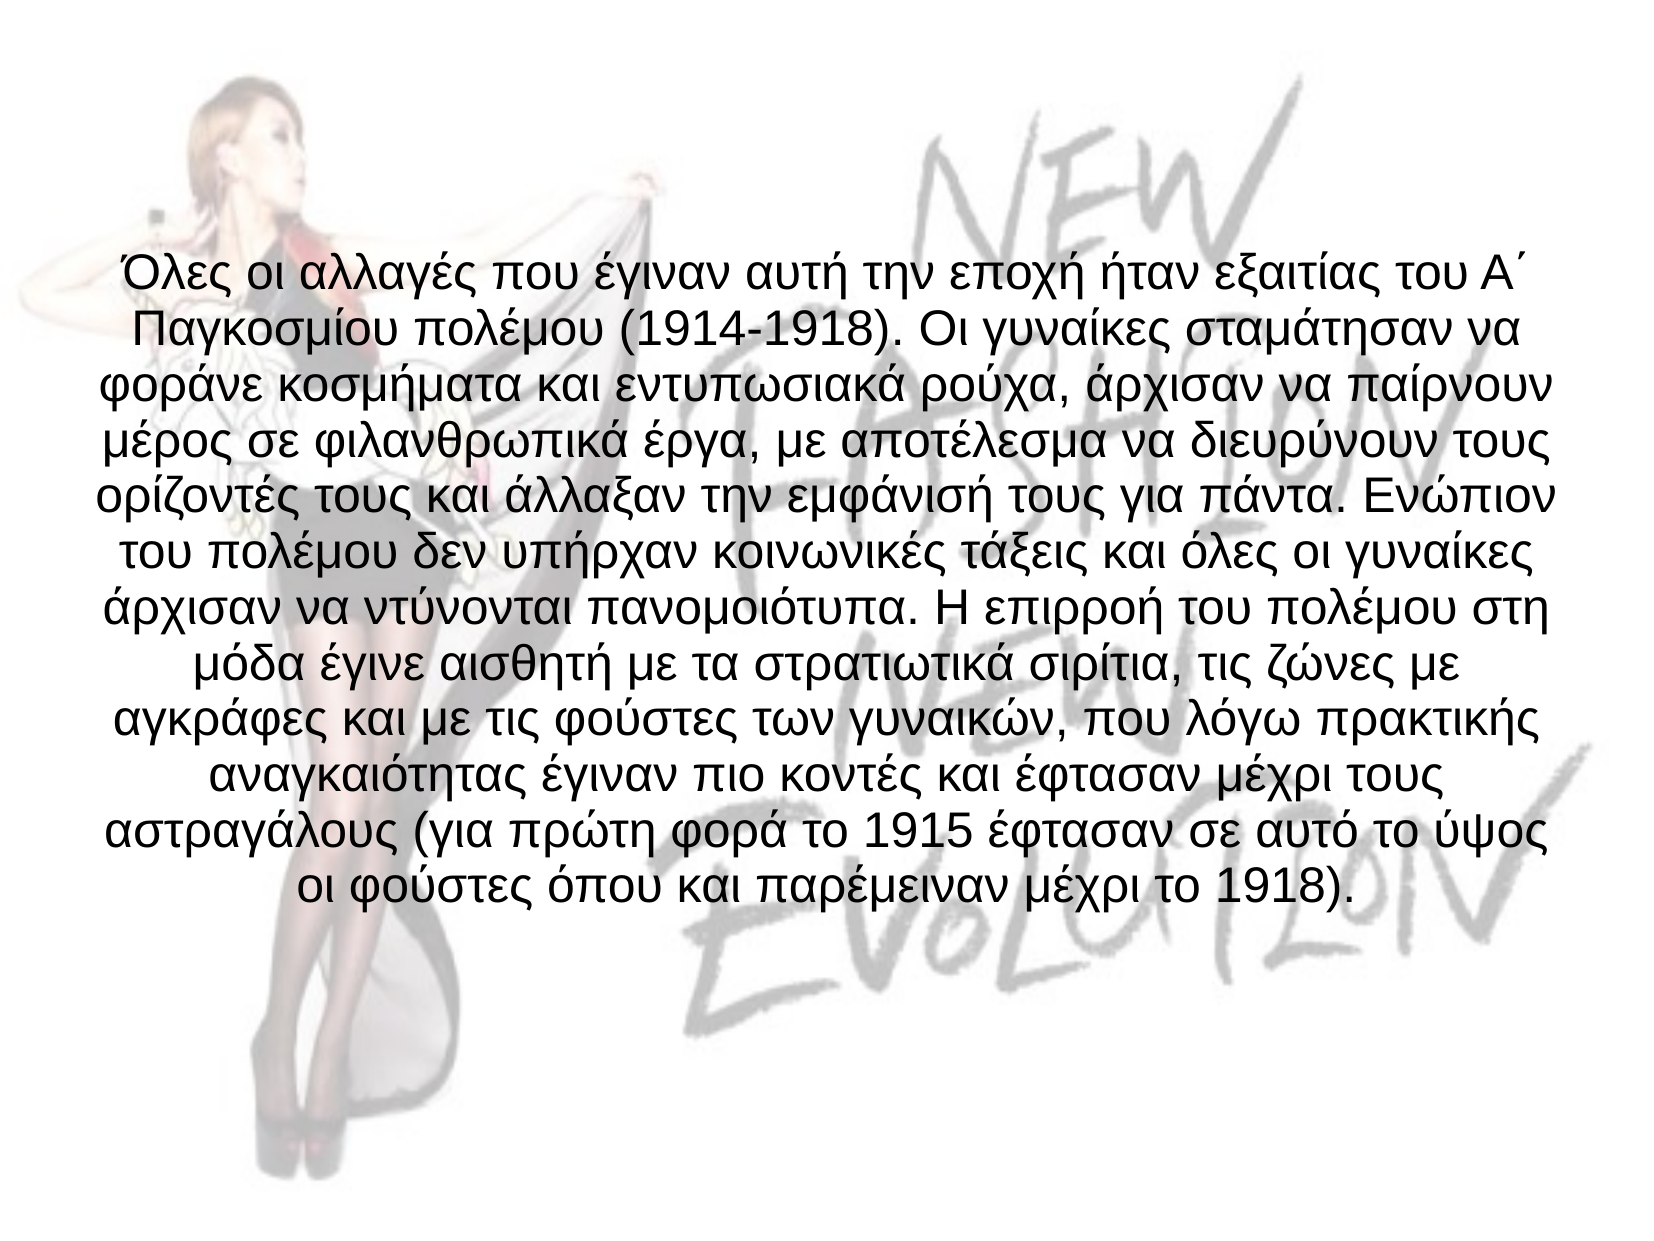

# Όλες οι αλλαγές που έγιναν αυτή την εποχή ήταν εξαιτίας του Α΄ Παγκοσμίου πολέμου (1914-1918). Οι γυναίκες σταμάτησαν να φοράνε κοσμήματα και εντυπωσιακά ρούχα, άρχισαν να παίρνουν μέρος σε φιλανθρωπικά έργα, με αποτέλεσμα να διευρύνουν τους ορίζοντές τους και άλλαξαν την εμφάνισή τους για πάντα. Ενώπιον του πολέμου δεν υπήρχαν κοινωνικές τάξεις και όλες οι γυναίκες άρχισαν να ντύνονται πανομοιότυπα. Η επιρροή του πολέμου στη μόδα έγινε αισθητή με τα στρατιωτικά σιρίτια, τις ζώνες με αγκράφες και με τις φούστες των γυναικών, που λόγω πρακτικής αναγκαιότητας έγιναν πιο κοντές και έφτασαν μέχρι τους αστραγάλους (για πρώτη φορά το 1915 έφτασαν σε αυτό το ύψος οι φούστες όπου και παρέμειναν μέχρι το 1918).